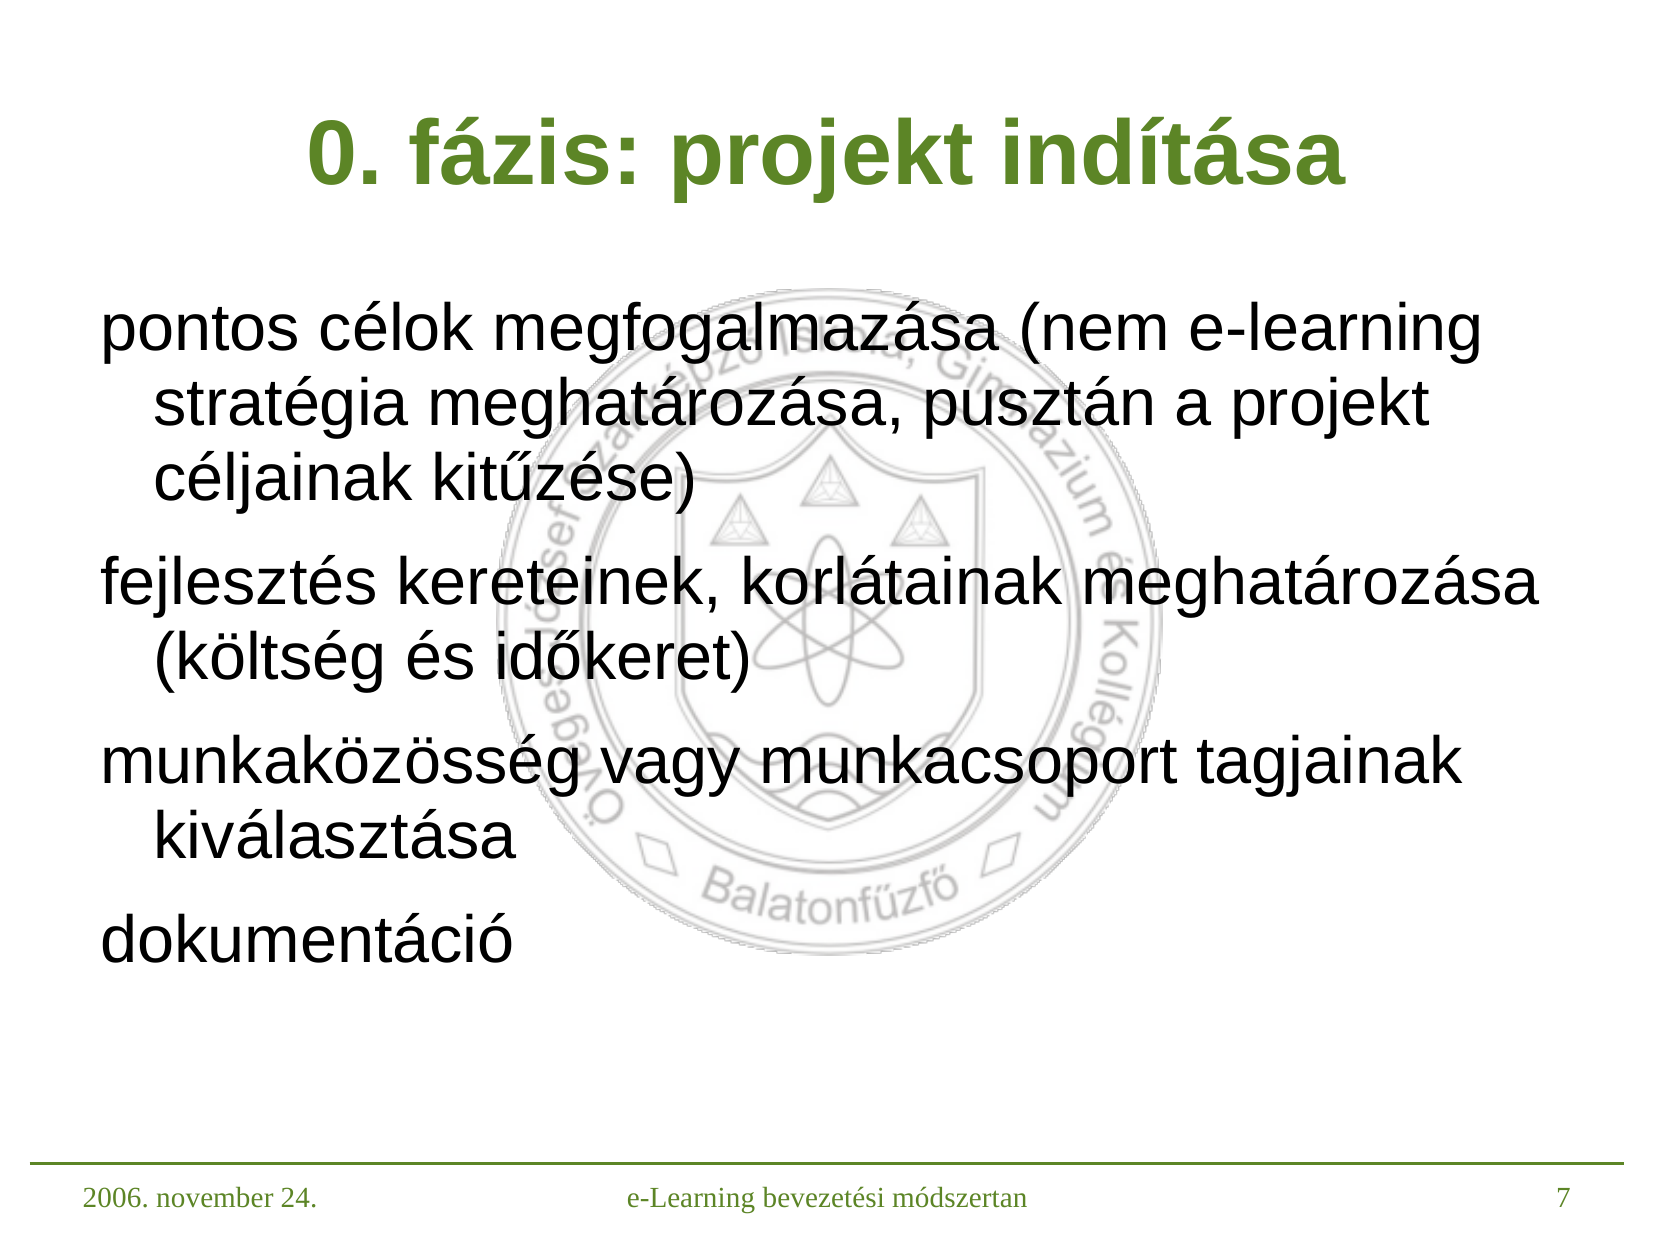

# 0. fázis: projekt indítása
pontos célok megfogalmazása (nem e-learning stratégia meghatározása, pusztán a projekt céljainak kitűzése)
fejlesztés kereteinek, korlátainak meghatározása (költség és időkeret)
munkaközösség vagy munkacsoport tagjainak kiválasztása
dokumentáció
2006. november 24.
e-Learning bevezetési módszertan
7